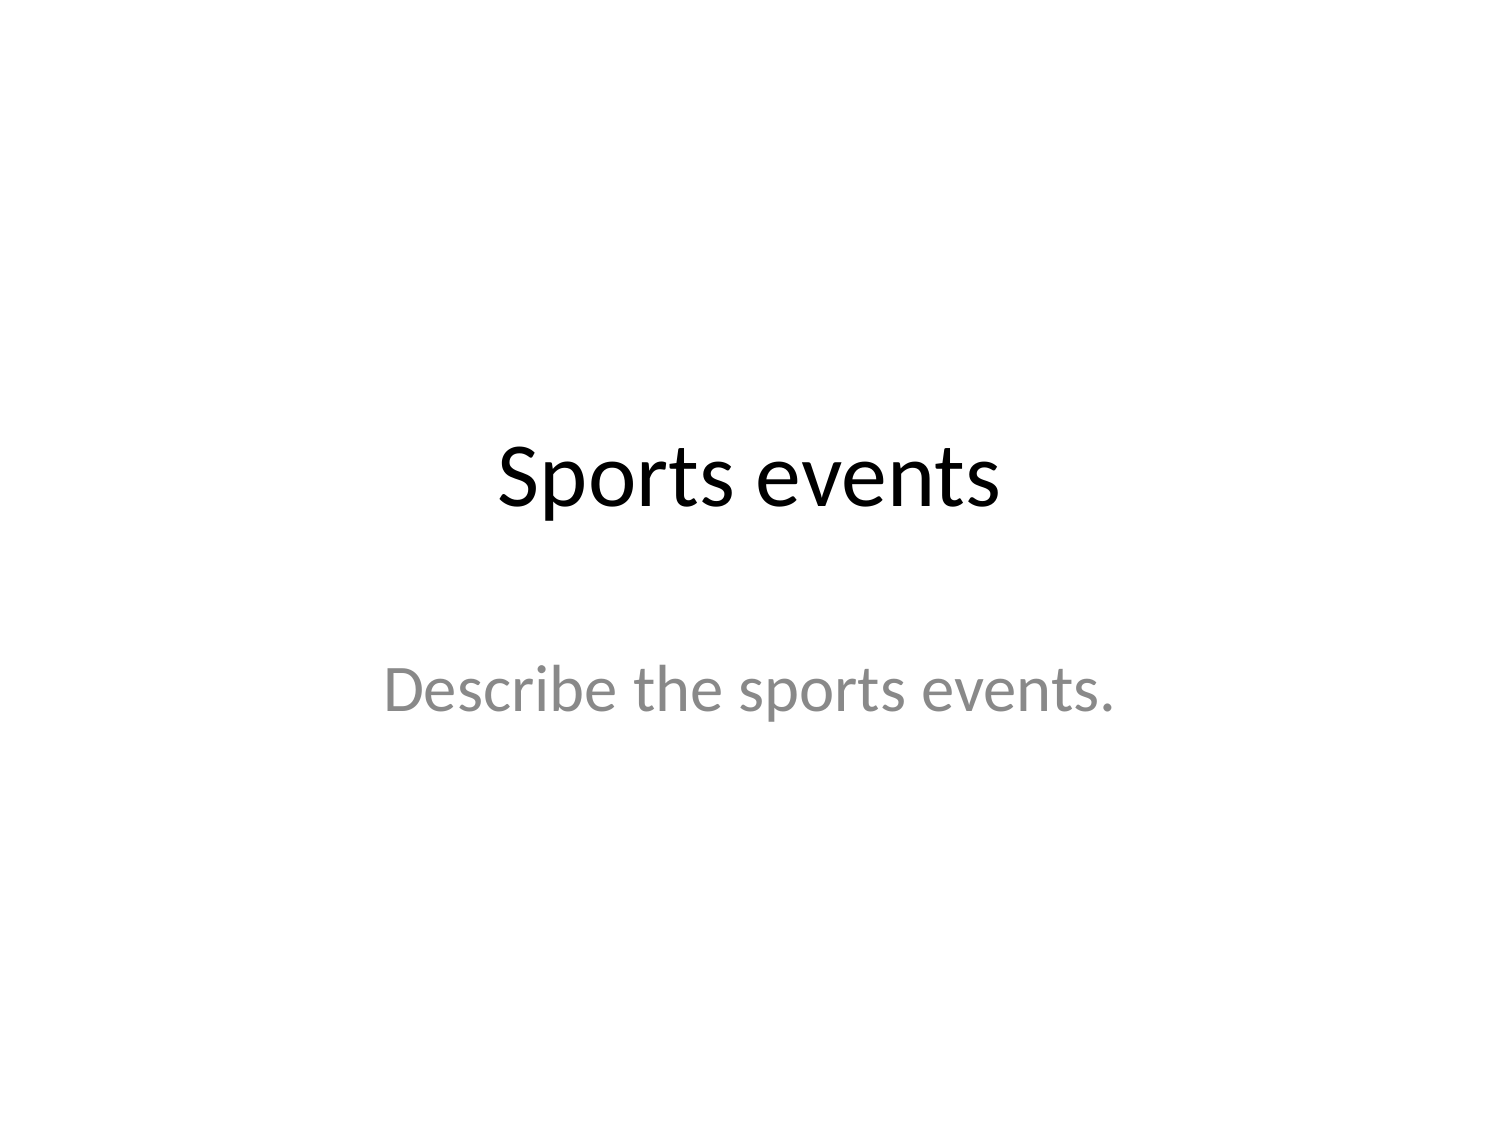

# Sports events
Describe the sports events.